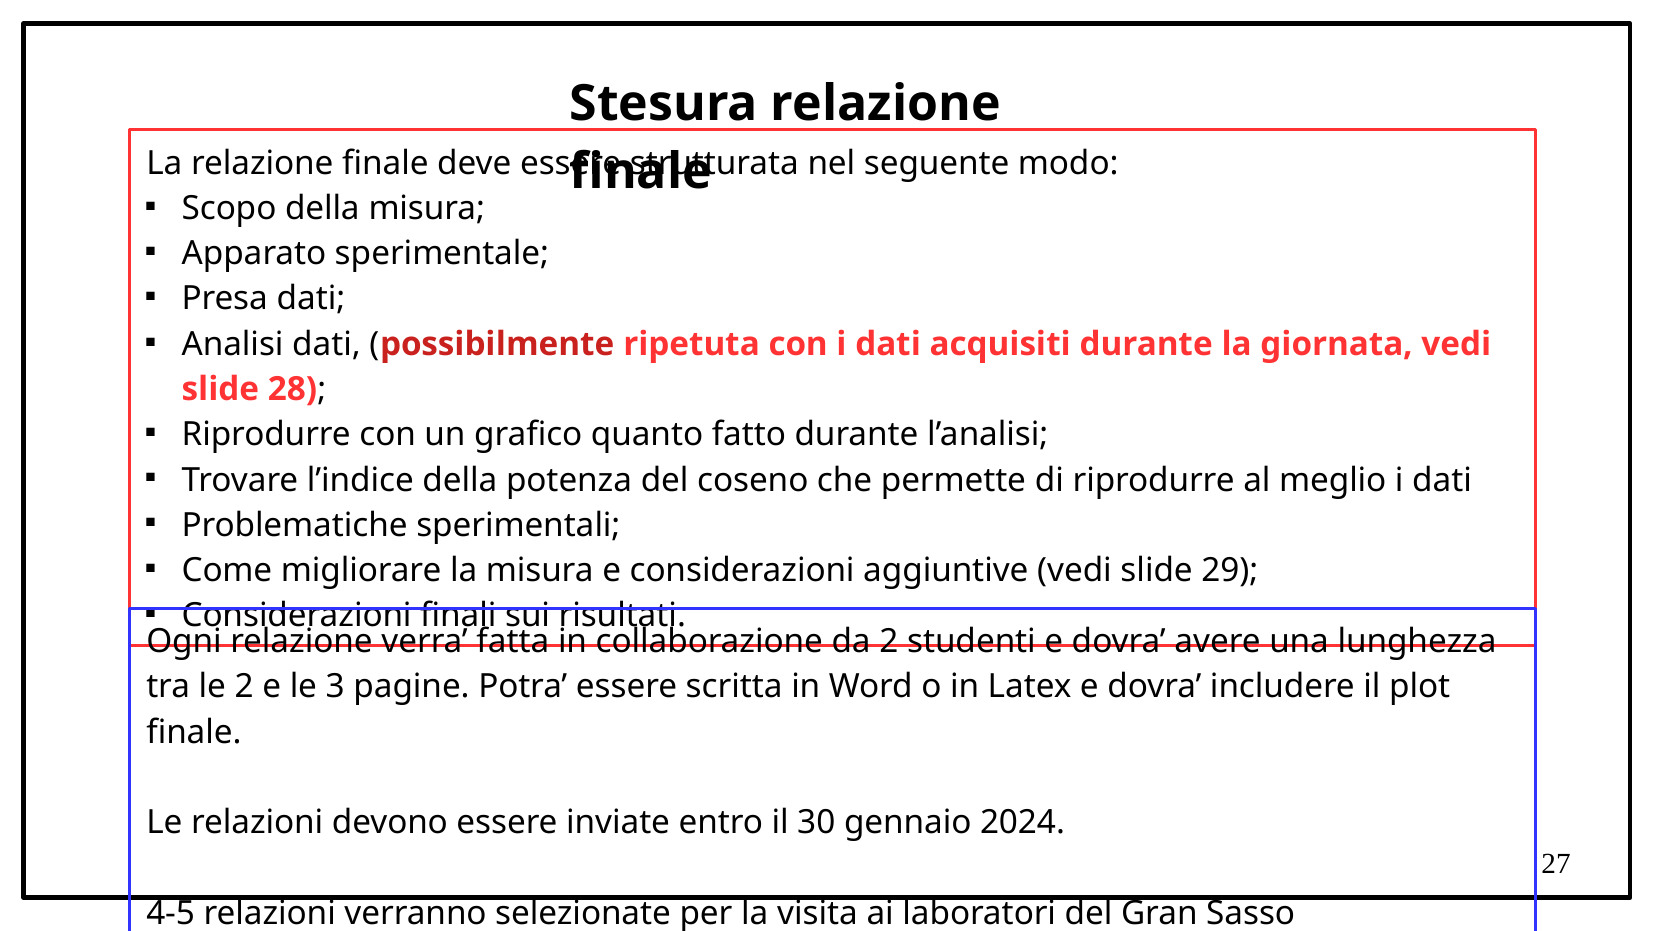

Stesura relazione finale
La relazione finale deve essere strutturata nel seguente modo:
Scopo della misura;
Apparato sperimentale;
Presa dati;
Analisi dati, (possibilmente ripetuta con i dati acquisiti durante la giornata, vedi slide 28);
Riprodurre con un grafico quanto fatto durante l’analisi;
Trovare l’indice della potenza del coseno che permette di riprodurre al meglio i dati
Problematiche sperimentali;
Come migliorare la misura e considerazioni aggiuntive (vedi slide 29);
Considerazioni finali sui risultati.
Ogni relazione verra’ fatta in collaborazione da 2 studenti e dovra’ avere una lunghezza tra le 2 e le 3 pagine. Potra’ essere scritta in Word o in Latex e dovra’ includere il plot finale.
Le relazioni devono essere inviate entro il 30 gennaio 2024.
4-5 relazioni verranno selezionate per la visita ai laboratori del Gran Sasso
27